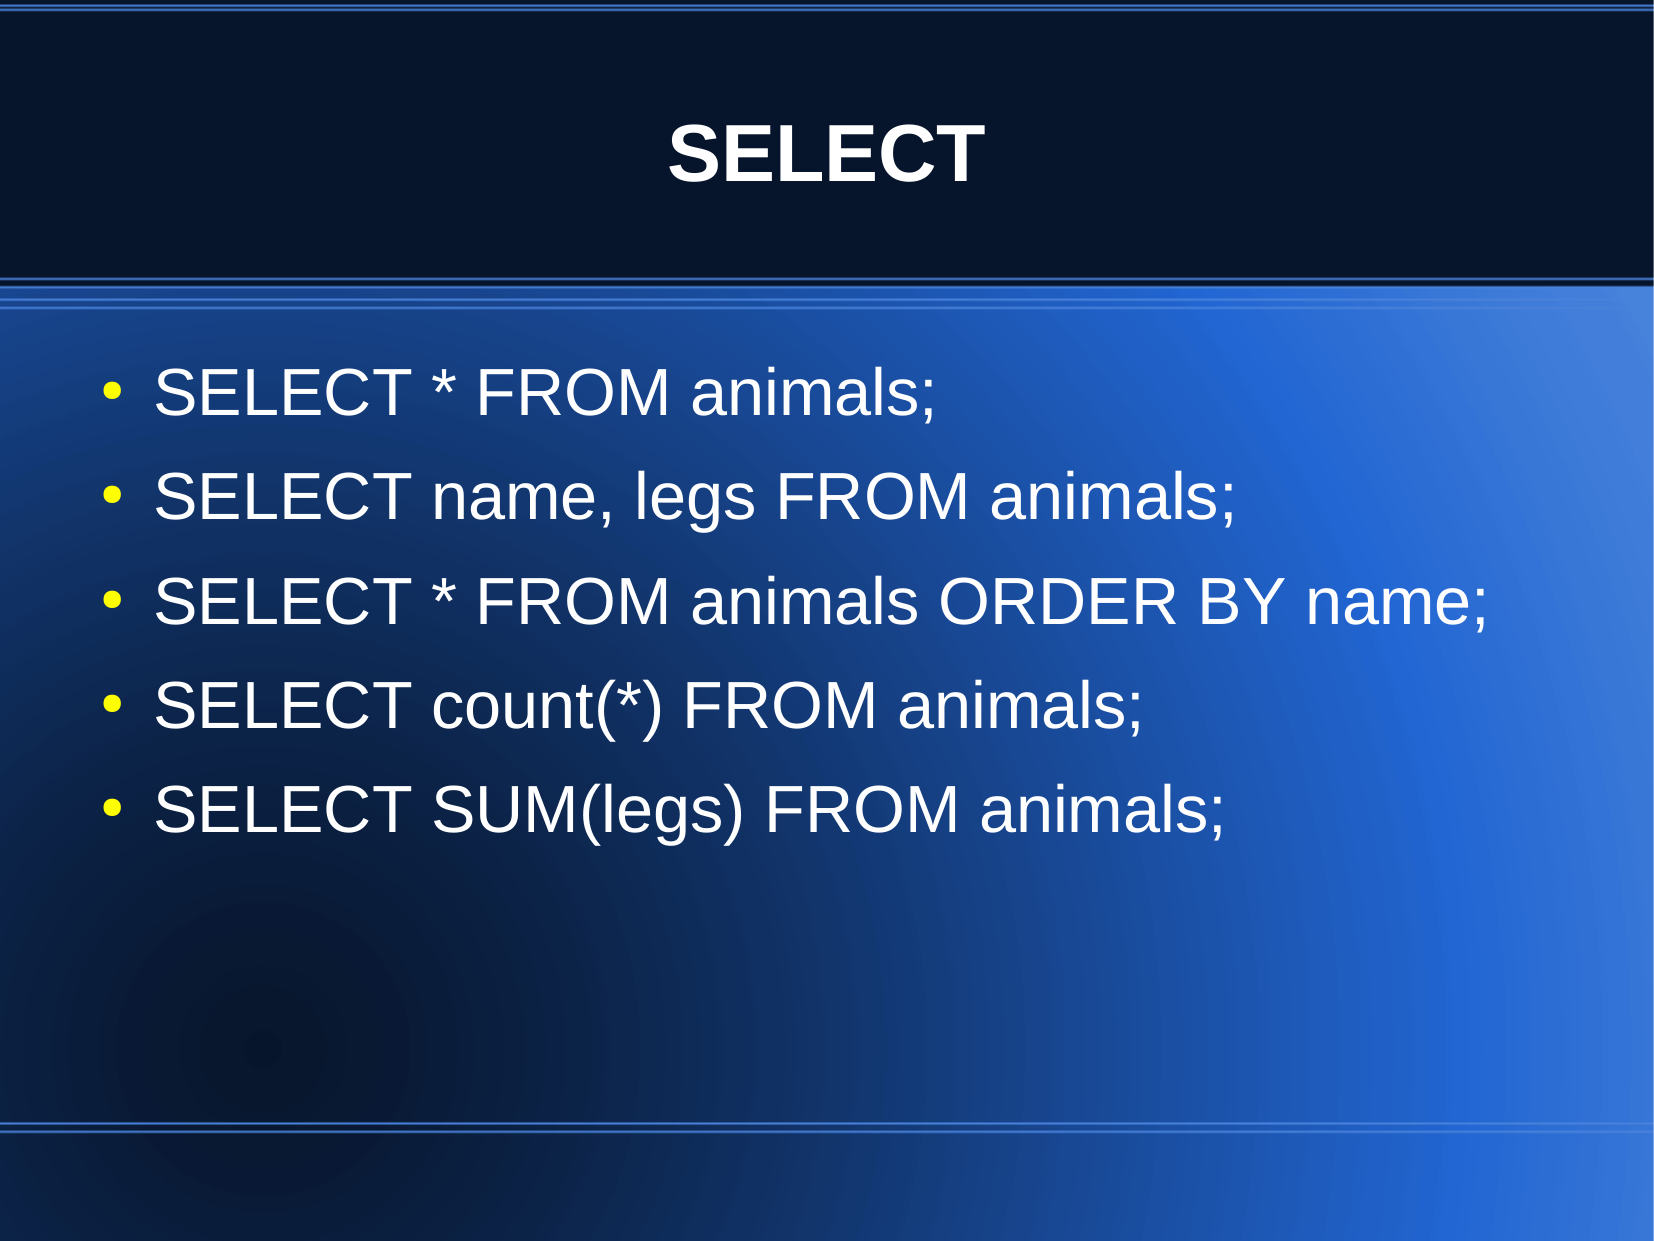

# SELECT
SELECT * FROM animals;
SELECT name, legs FROM animals;
SELECT * FROM animals ORDER BY name;
SELECT count(*) FROM animals;
SELECT SUM(legs) FROM animals;